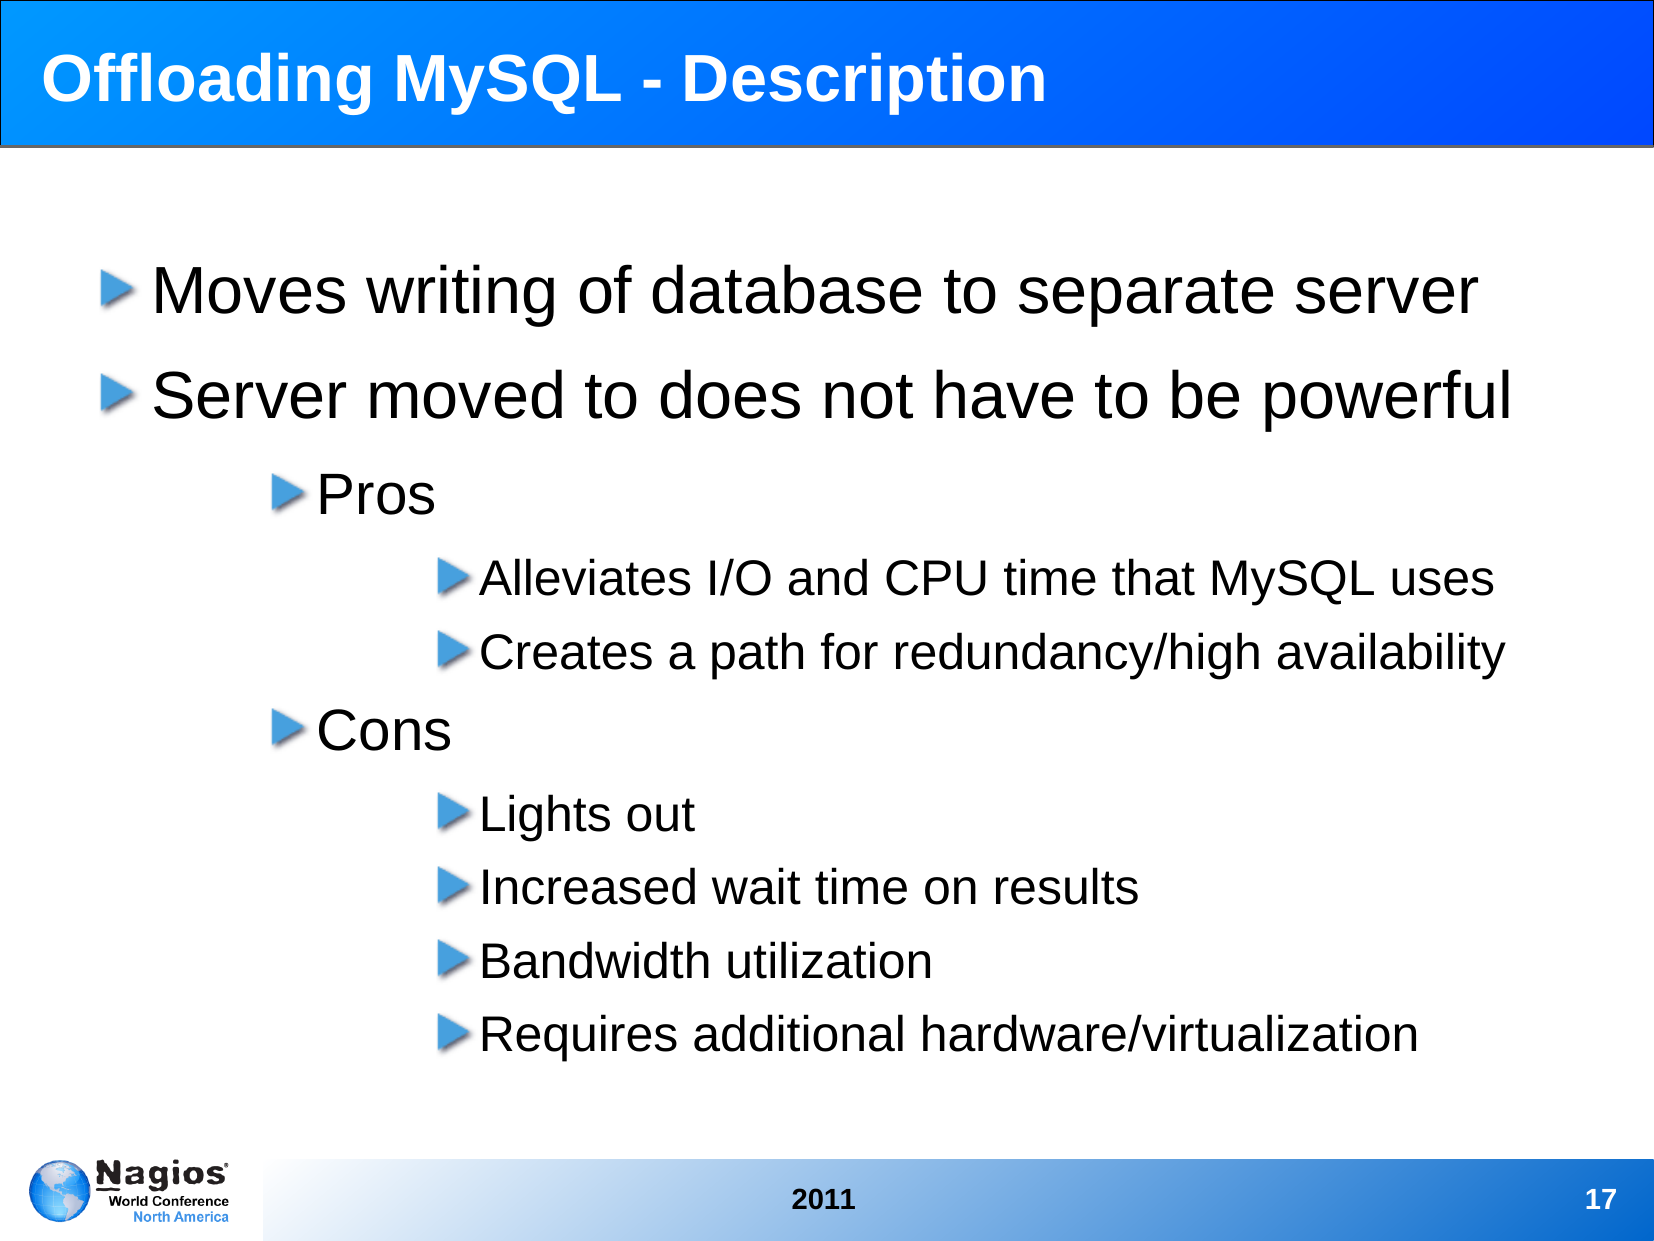

# Offloading MySQL - Description
Moves writing of database to separate server
Server moved to does not have to be powerful
Pros
Alleviates I/O and CPU time that MySQL uses
Creates a path for redundancy/high availability
Cons
Lights out
Increased wait time on results
Bandwidth utilization
Requires additional hardware/virtualization
2011
17